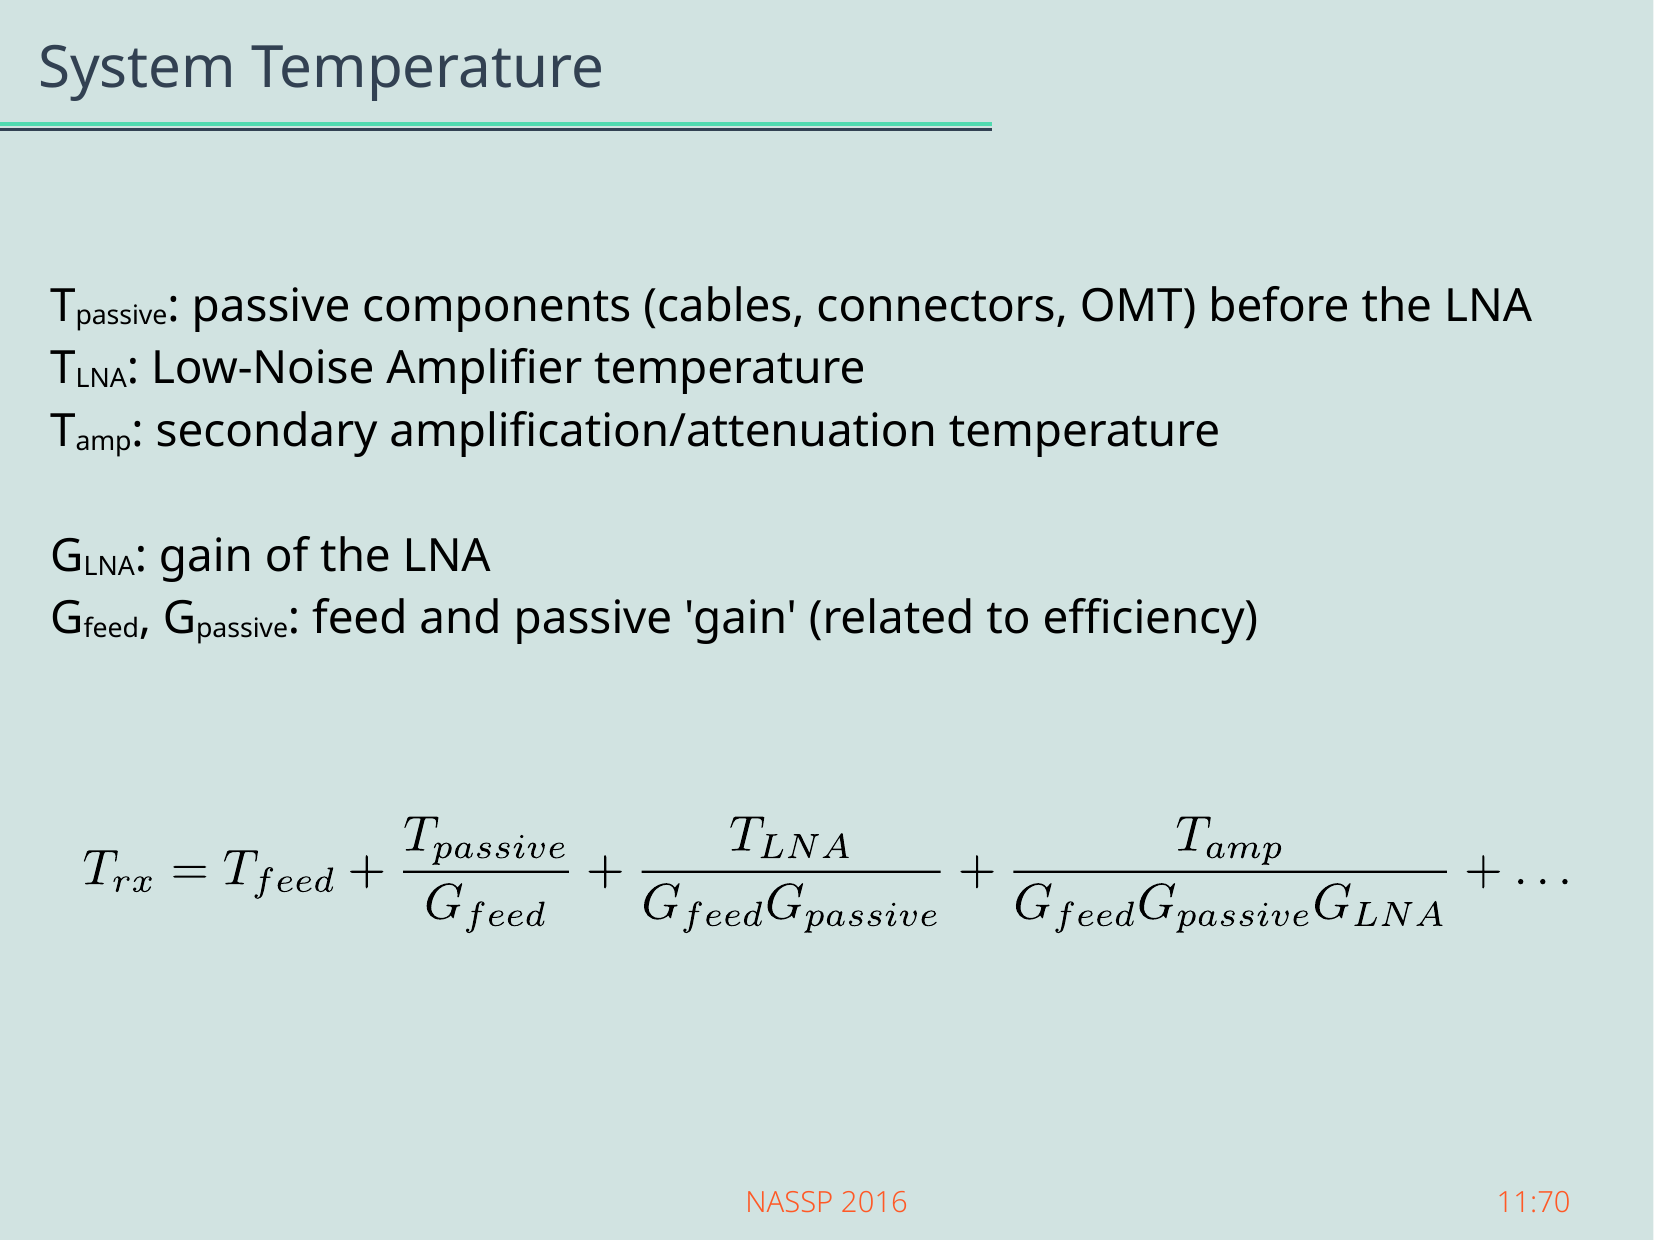

System Temperature
Tpassive: passive components (cables, connectors, OMT) before the LNA
TLNA: Low-Noise Amplifier temperature
Tamp: secondary amplification/attenuation temperature
GLNA: gain of the LNA
Gfeed, Gpassive: feed and passive 'gain' (related to efficiency)
NASSP 2016
11